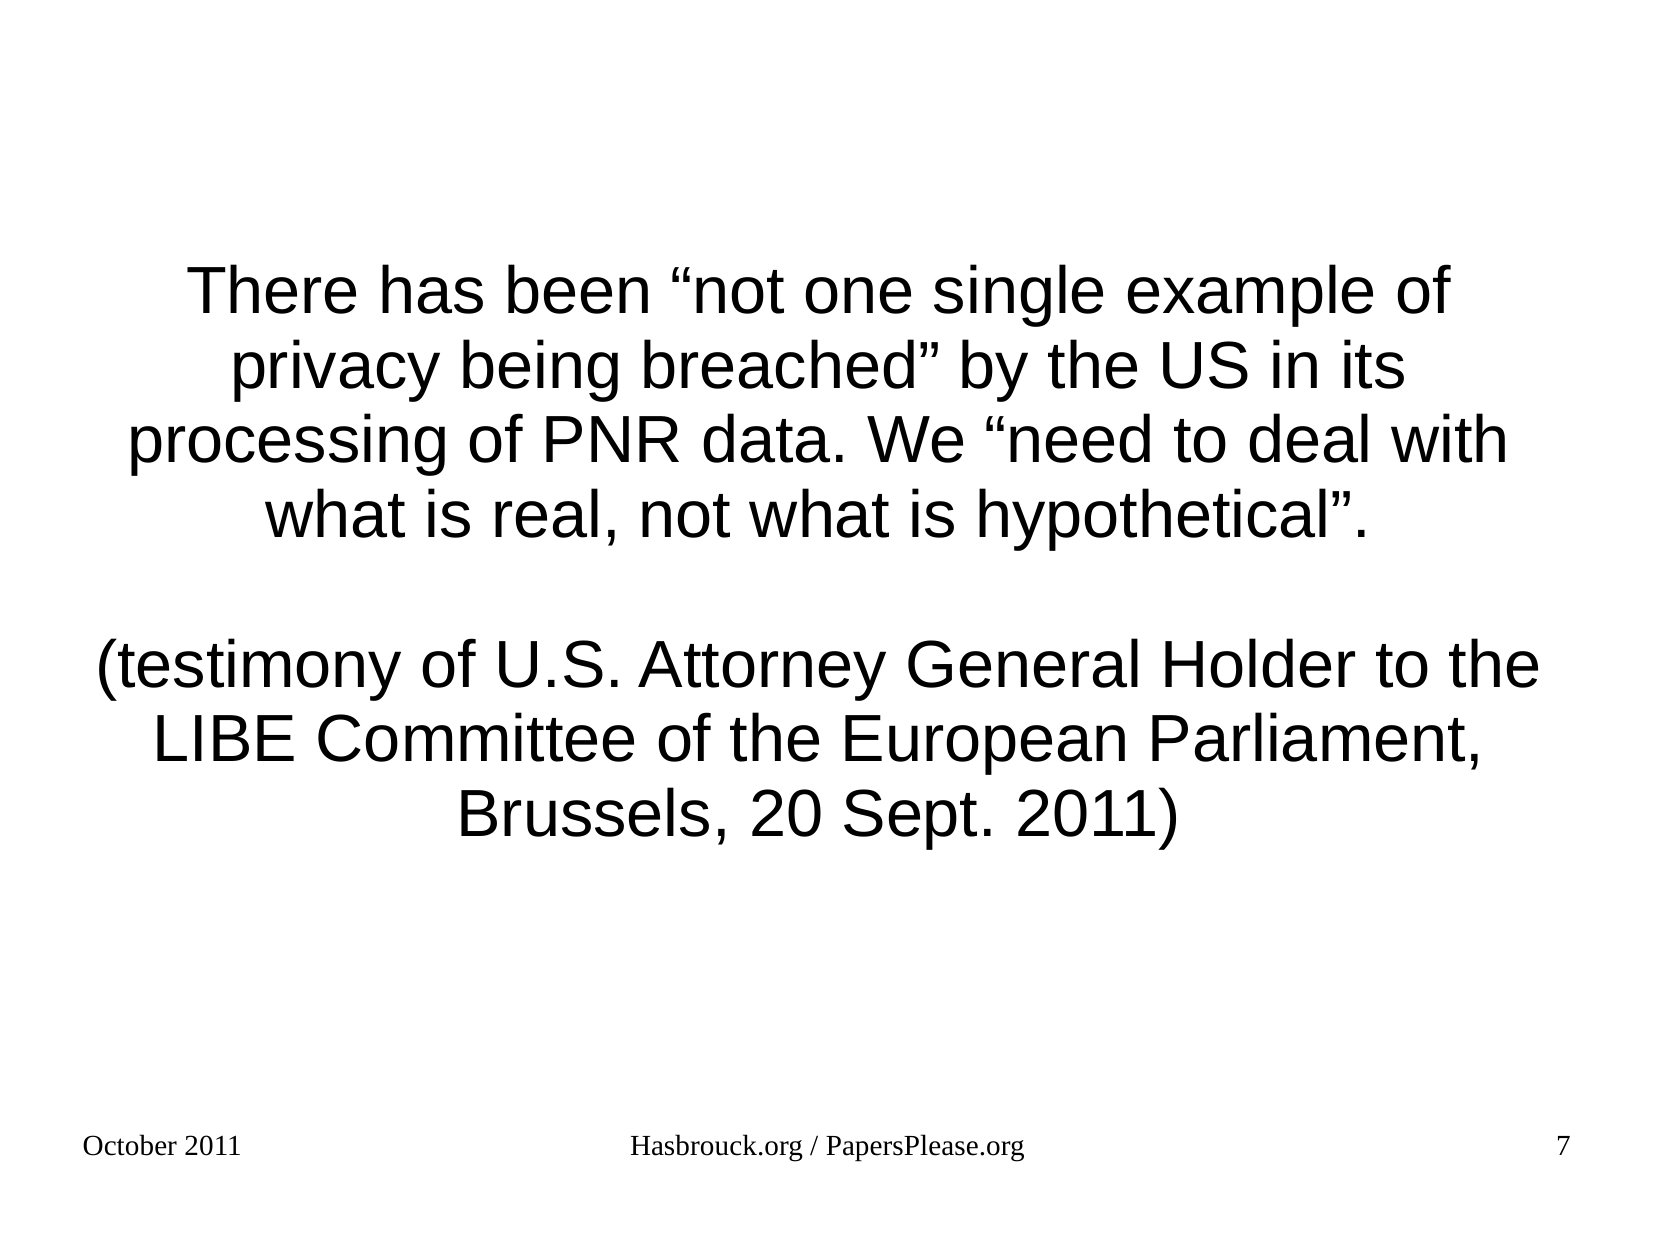

# There has been “not one single example of privacy being breached” by the US in its processing of PNR data. We “need to deal with what is real, not what is hypothetical”.
(testimony of U.S. Attorney General Holder to the LIBE Committee of the European Parliament, Brussels, 20 Sept. 2011)
October 2011
Hasbrouck.org / PapersPlease.org
7